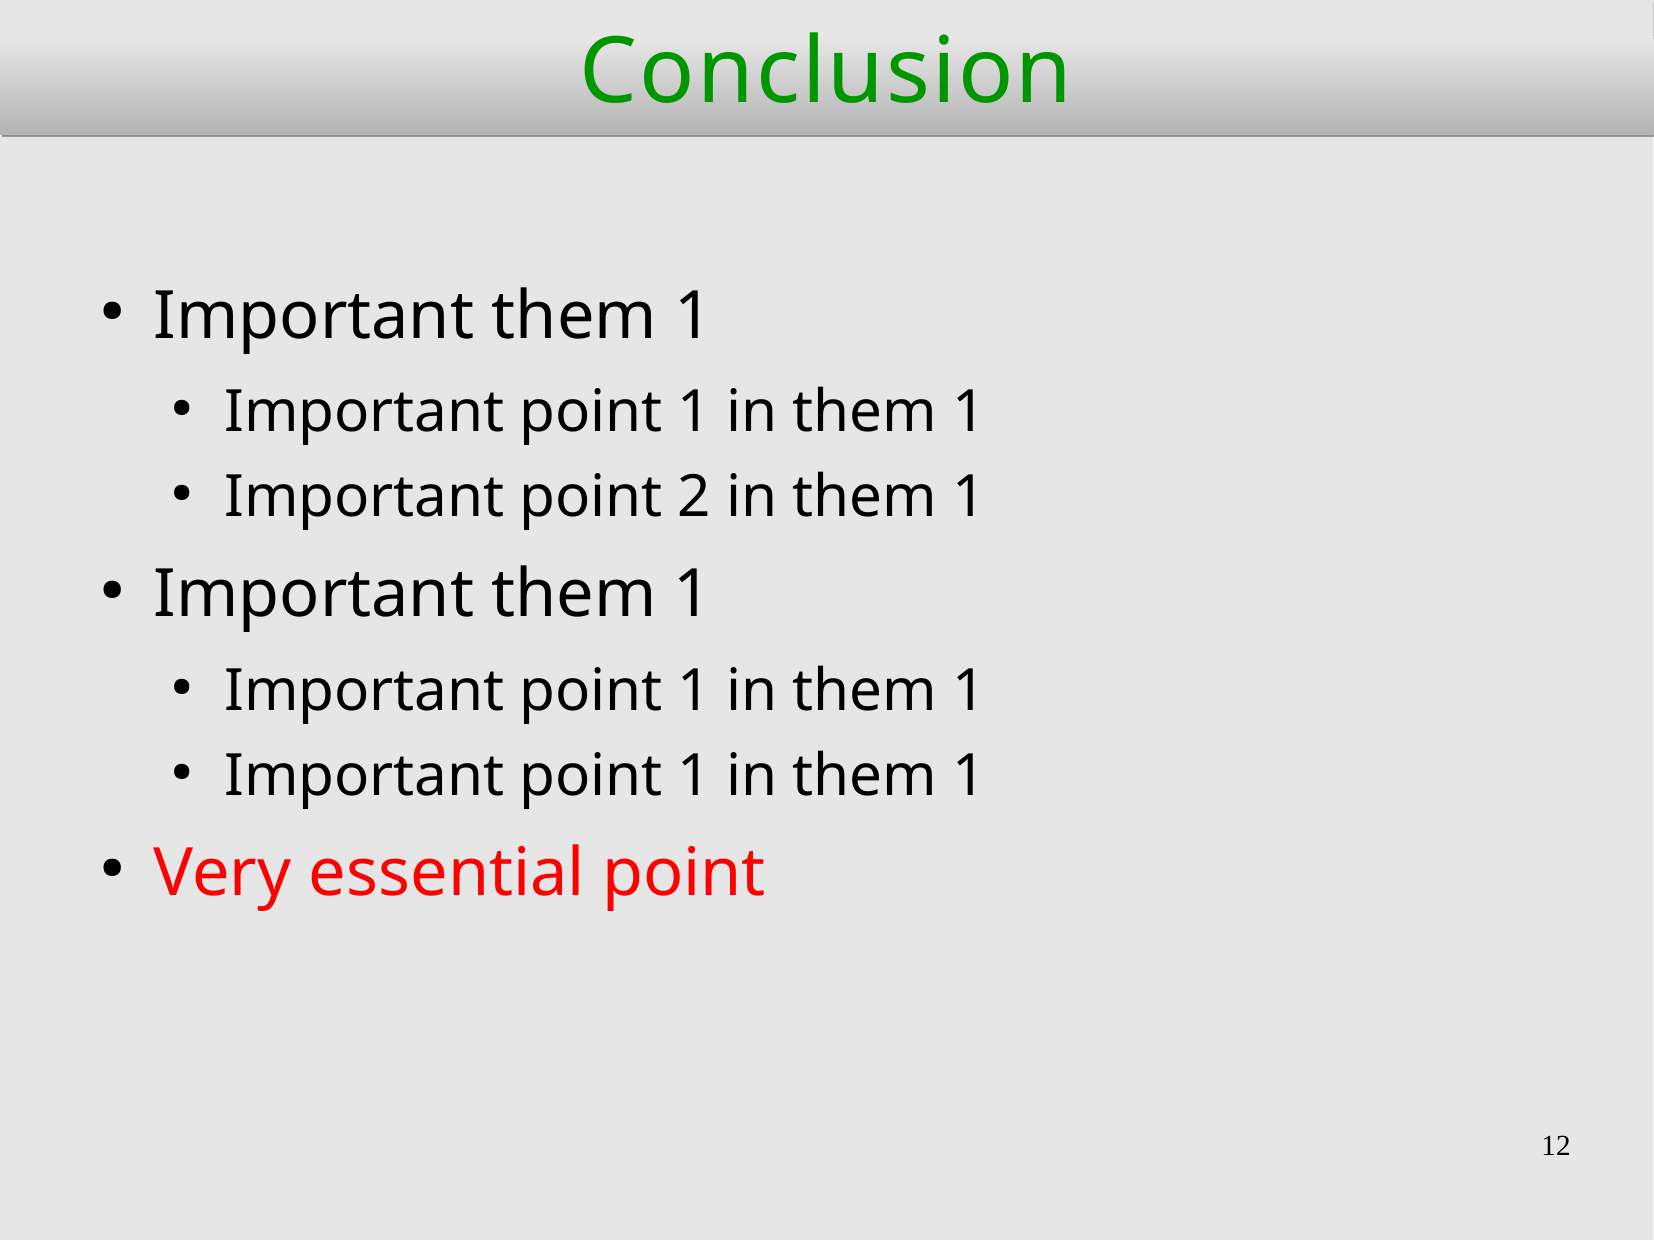

Conclusion
# Important them 1
Important point 1 in them 1
Important point 2 in them 1
Important them 1
Important point 1 in them 1
Important point 1 in them 1
Very essential point
12